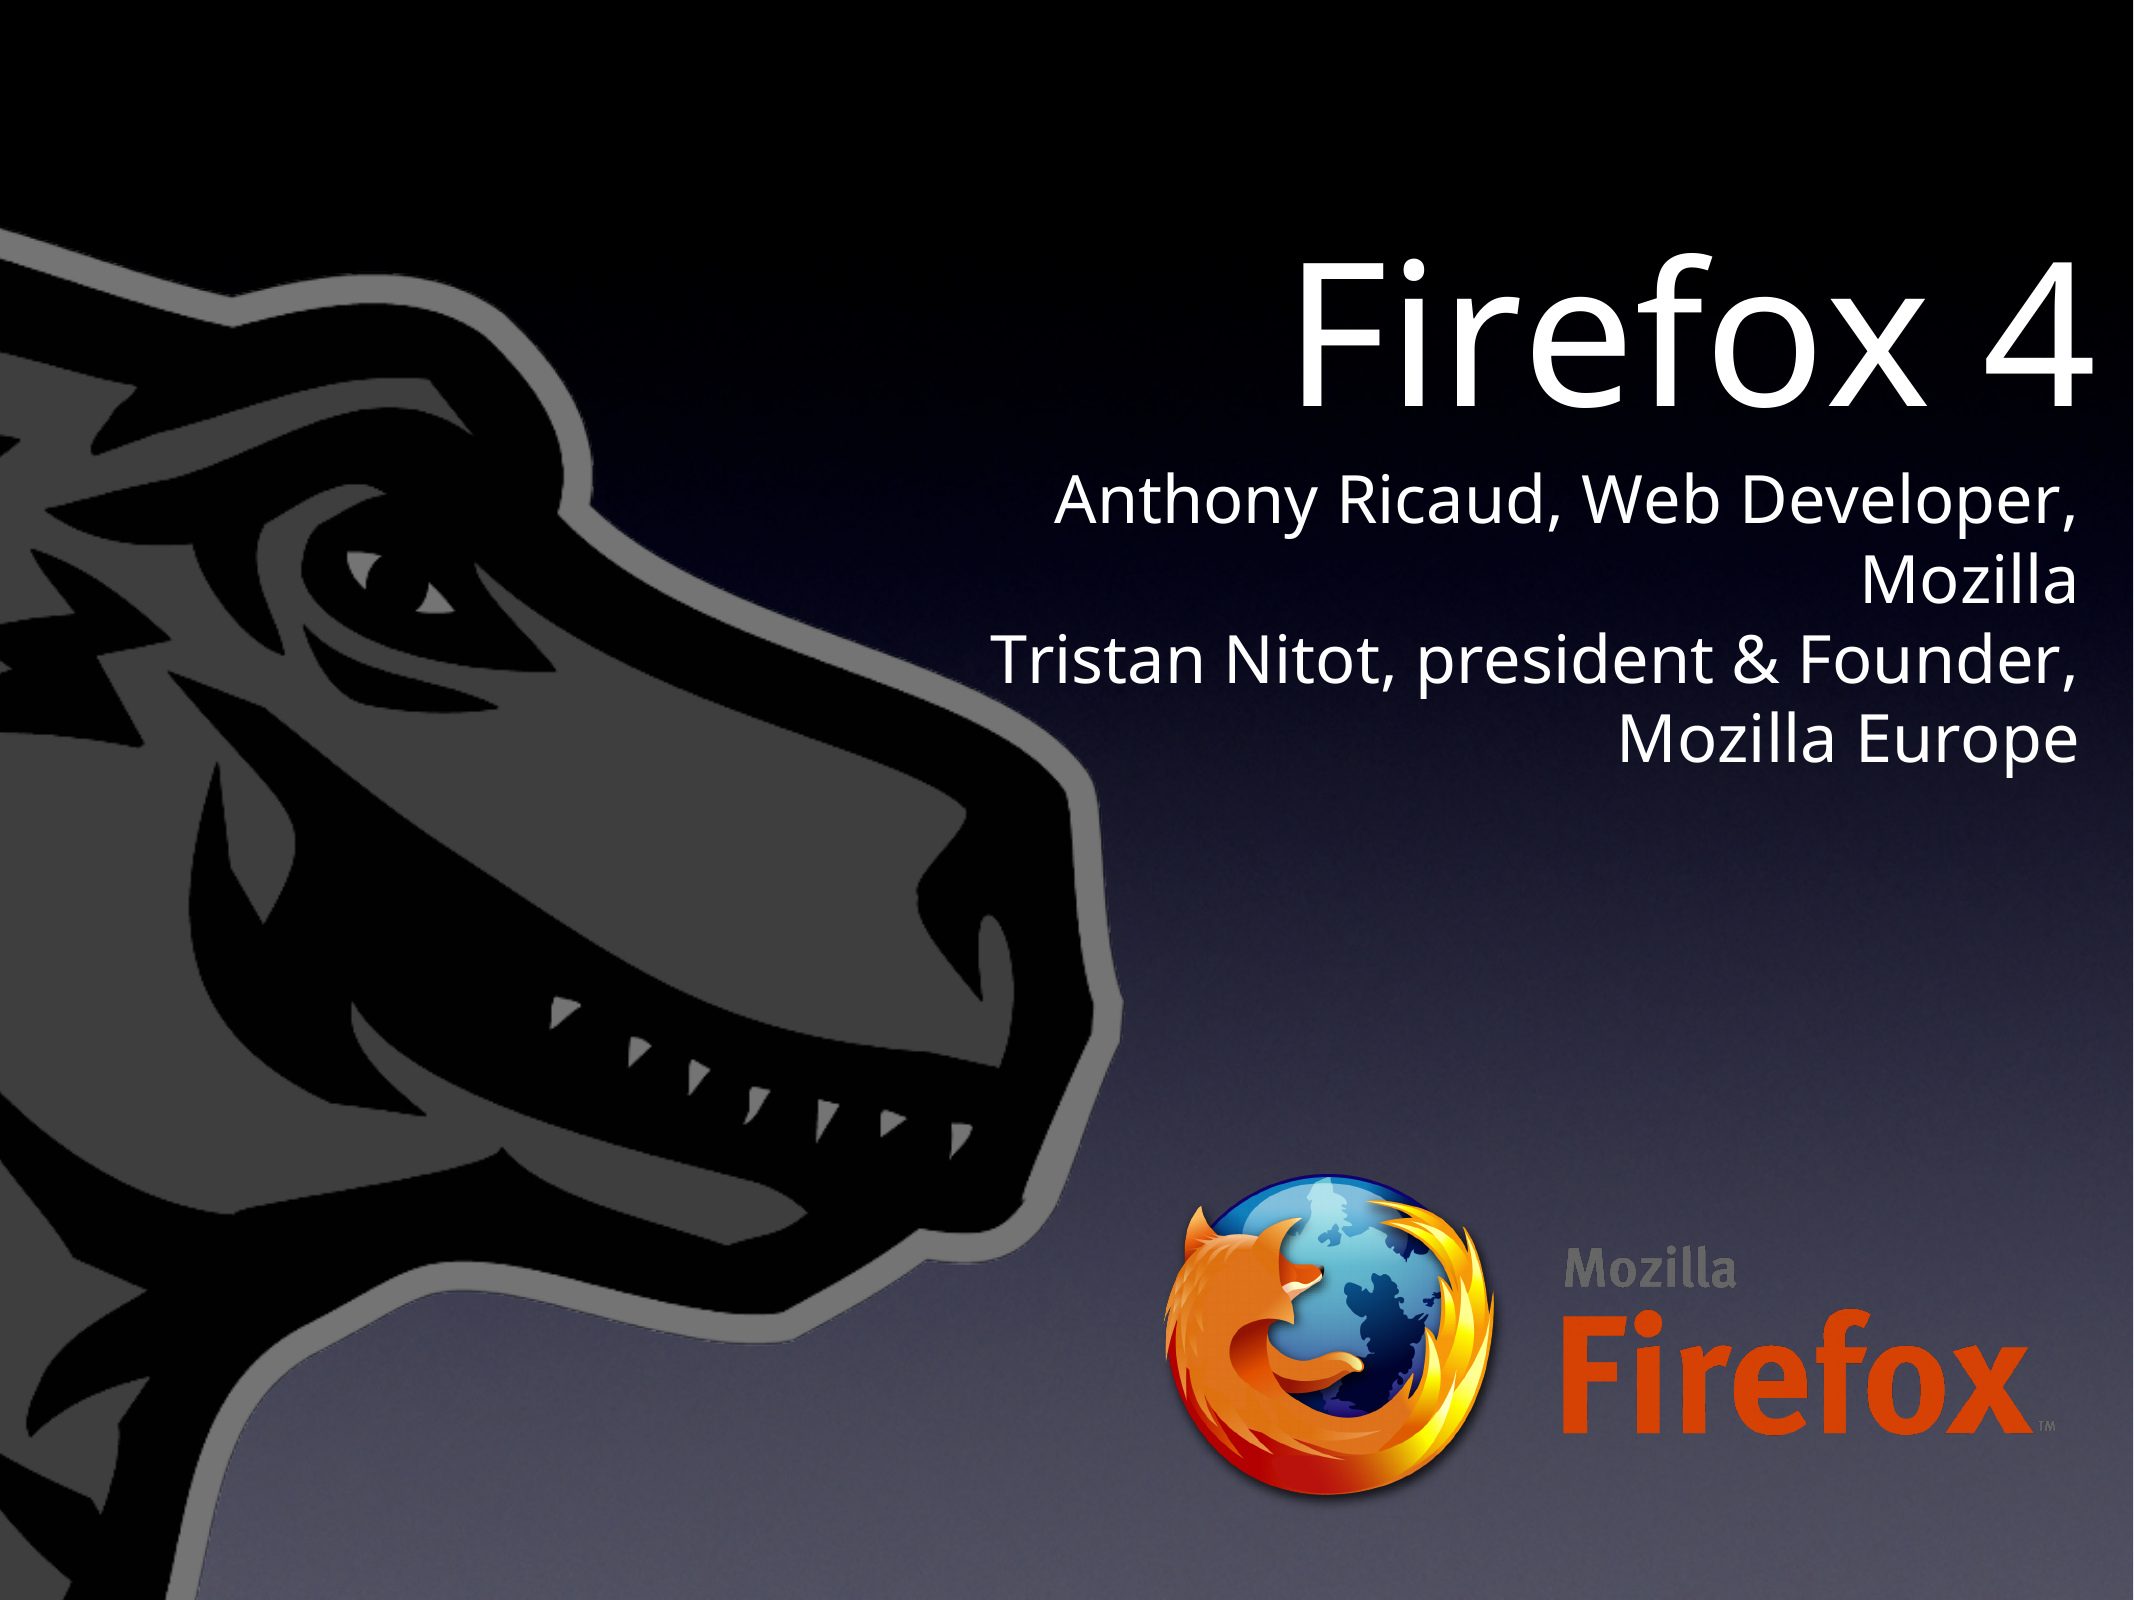

Firefox 4
Anthony Ricaud, Web Developer,
Mozilla
Tristan Nitot, president & Founder,
Mozilla Europe